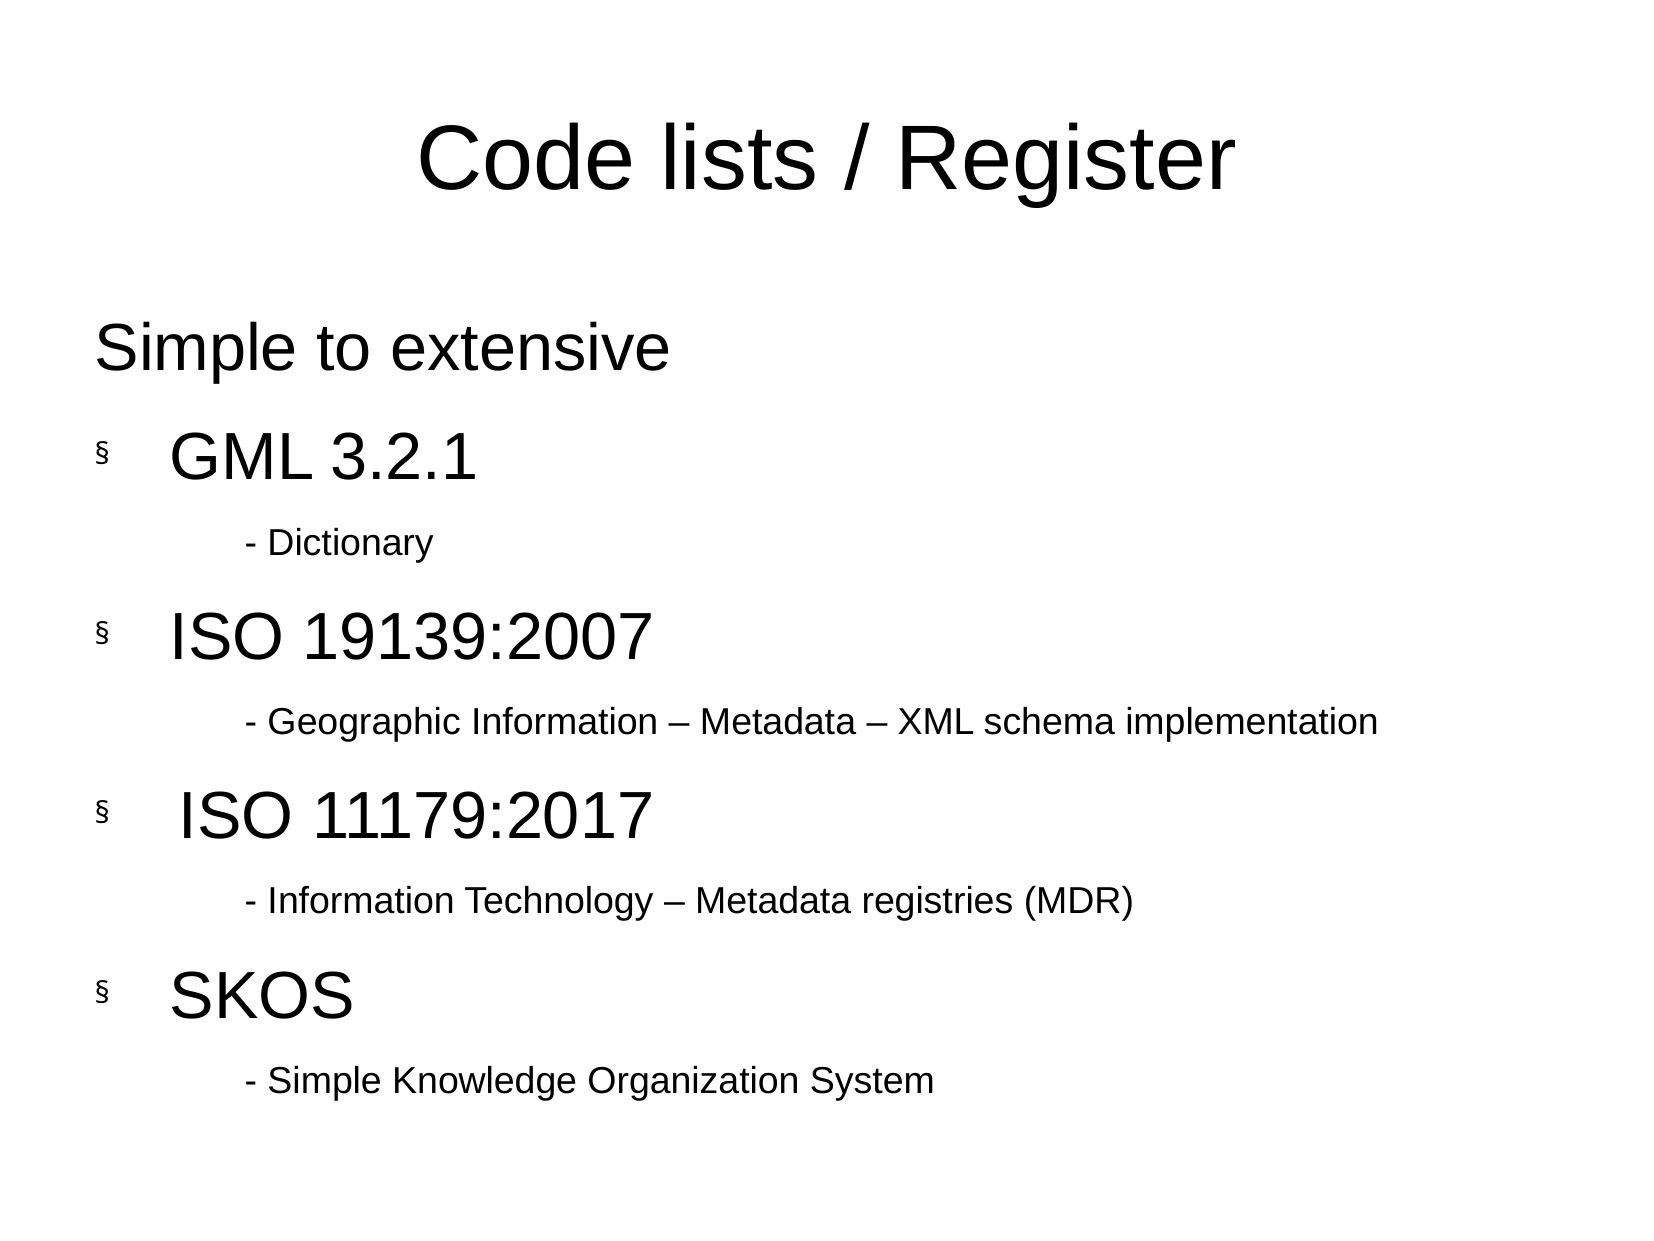

# Code lists / Register
Simple to extensive
GML 3.2.1
- Dictionary
ISO 19139:2007
- Geographic Information – Metadata – XML schema implementation
ISO 11179:2017
- Information Technology – Metadata registries (MDR)
SKOS
- Simple Knowledge Organization System